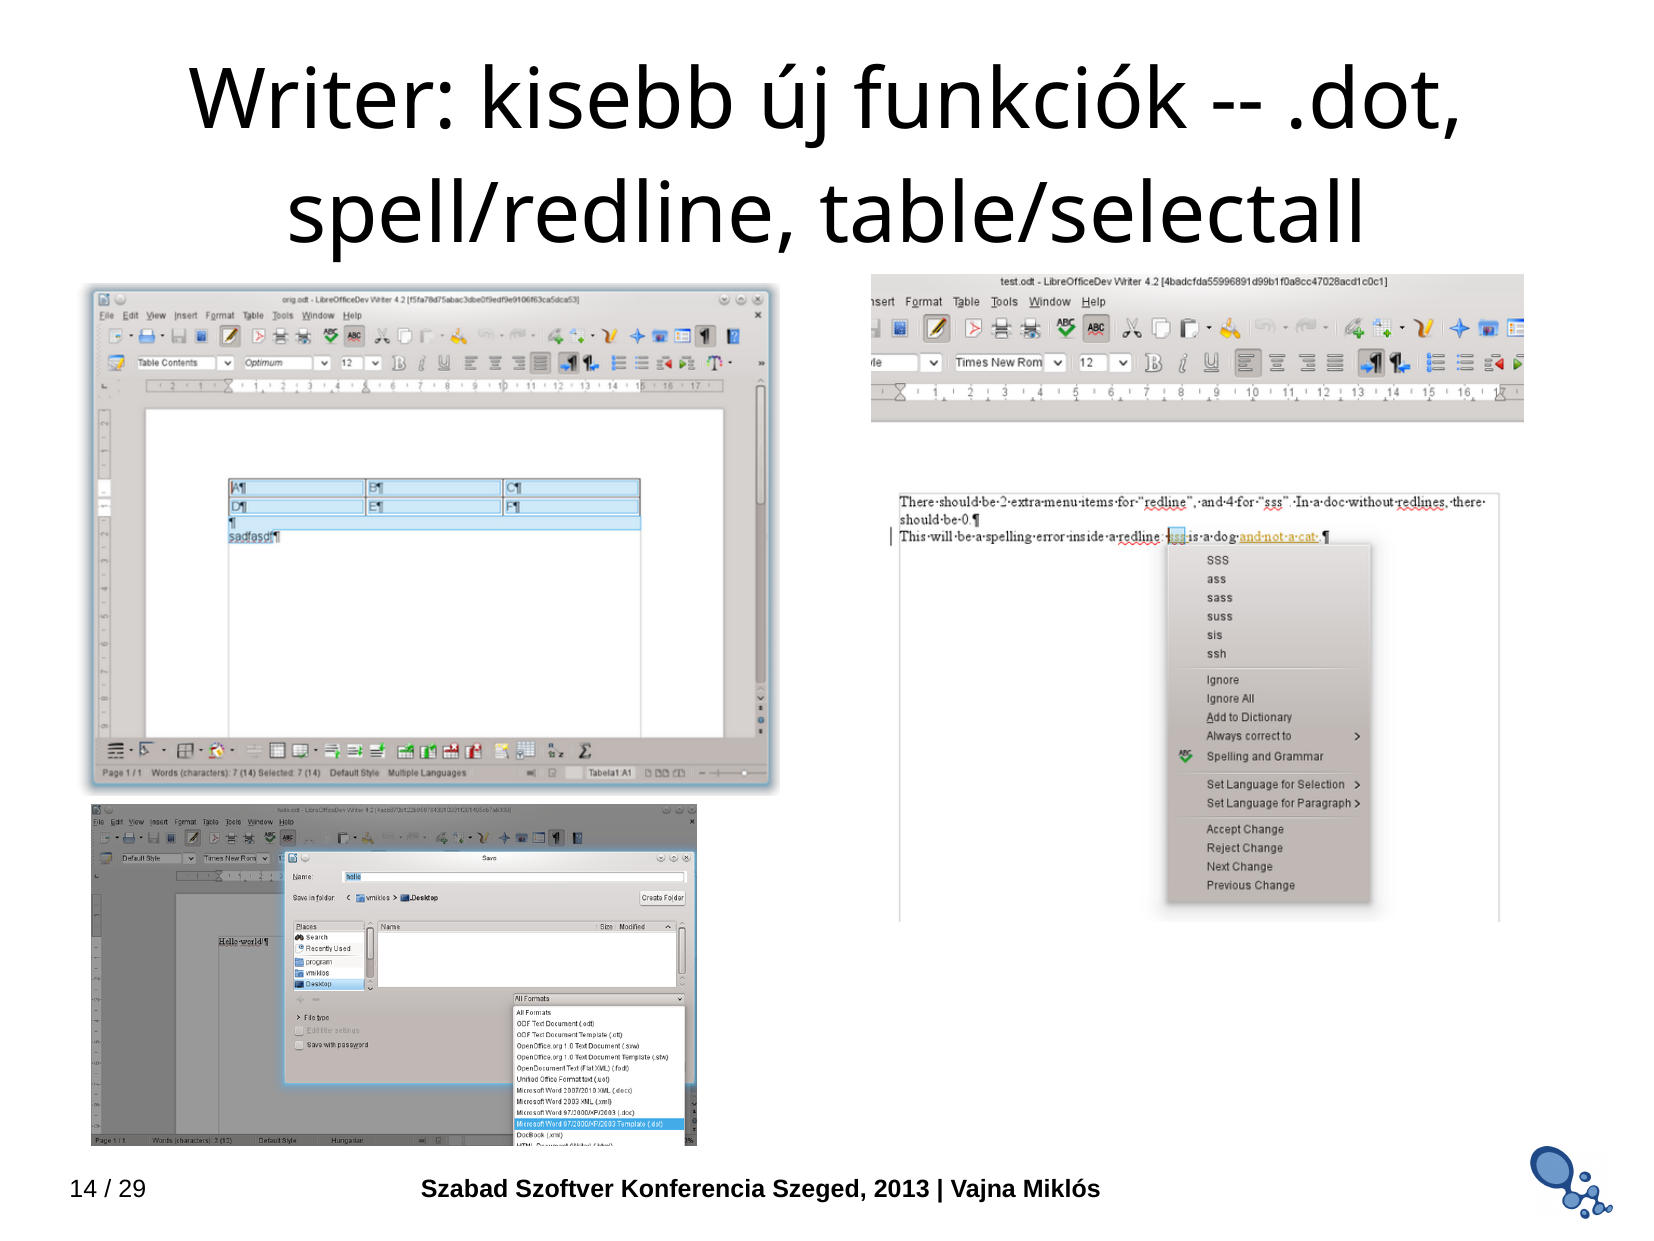

# Writer: kisebb új funkciók -- .dot, spell/redline, table/selectall